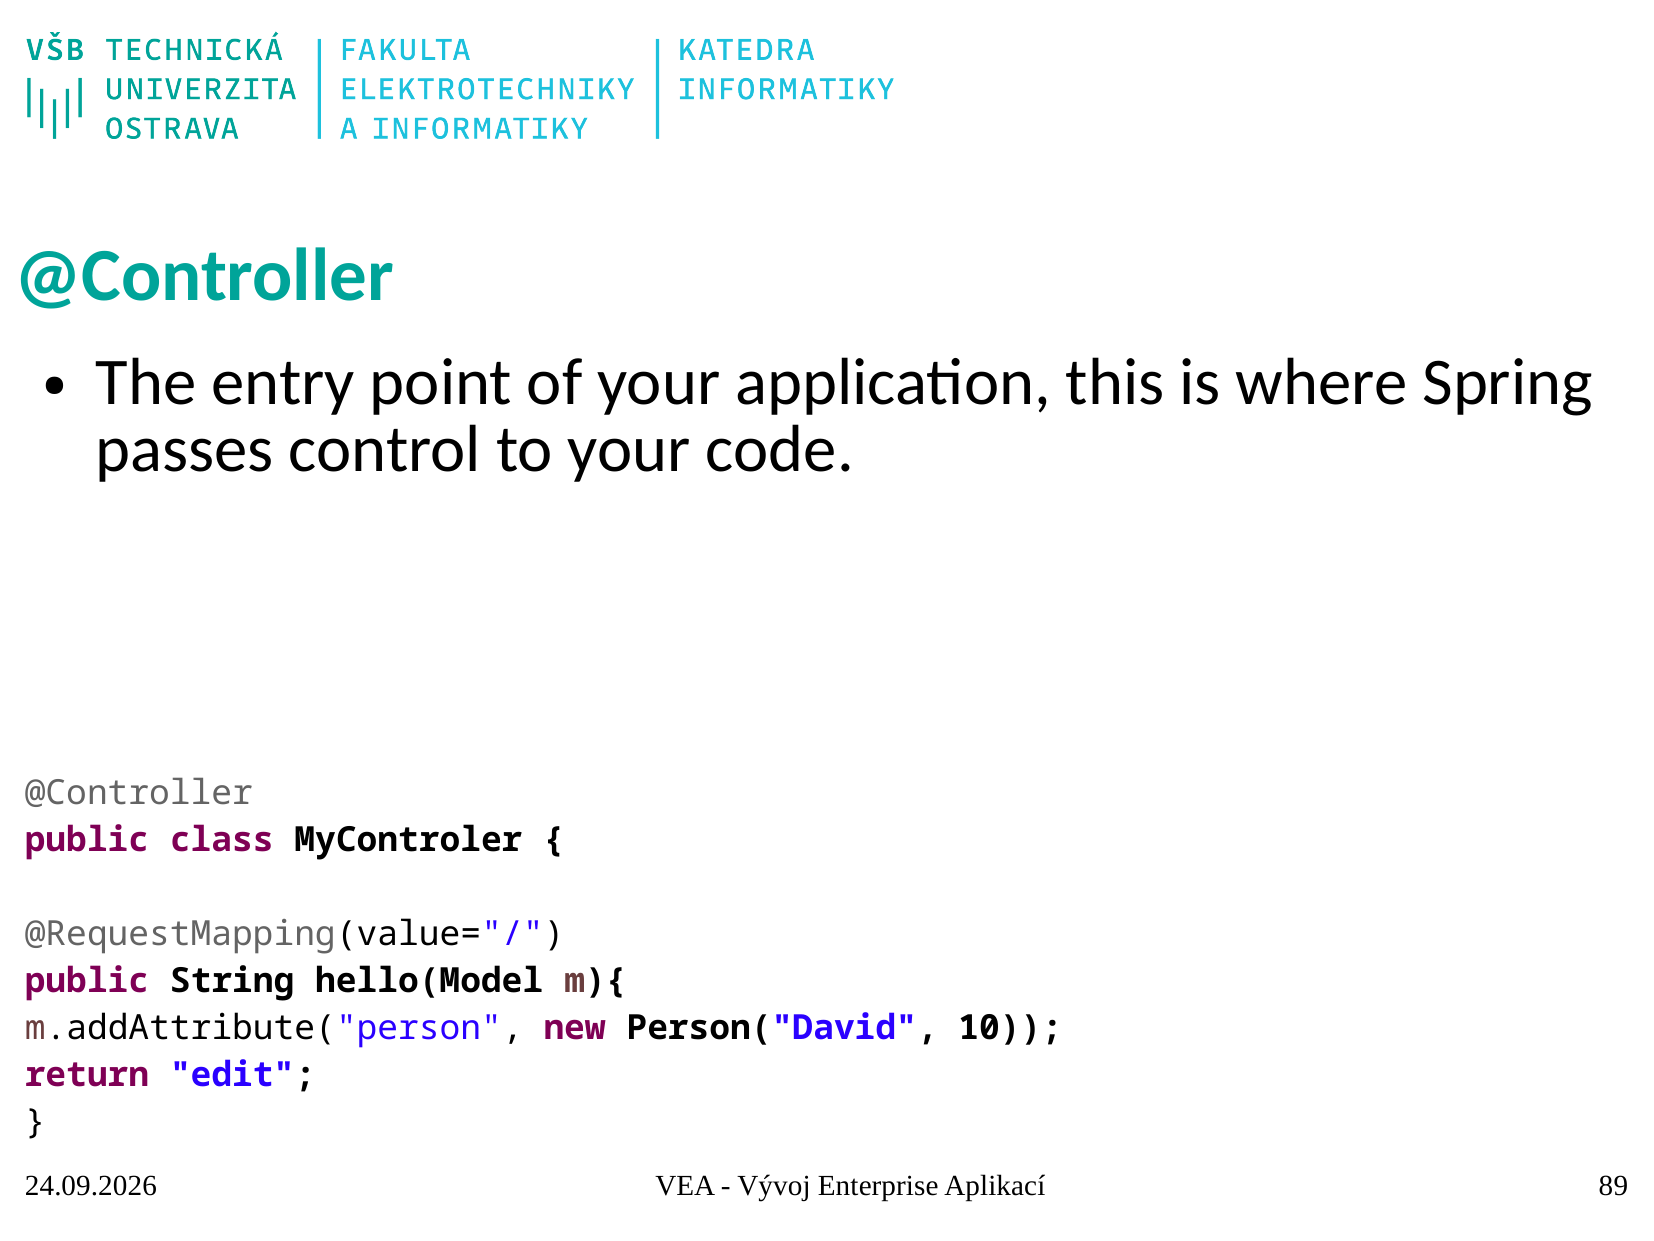

@Controller
# The entry point of your application, this is where Spring passes control to your code.
@Controller
public class MyControler {
@RequestMapping(value="/")
public String hello(Model m){
m.addAttribute("person", new Person("David", 10));
return "edit";
}
VEA - Vývoj Enterprise Aplikací
89